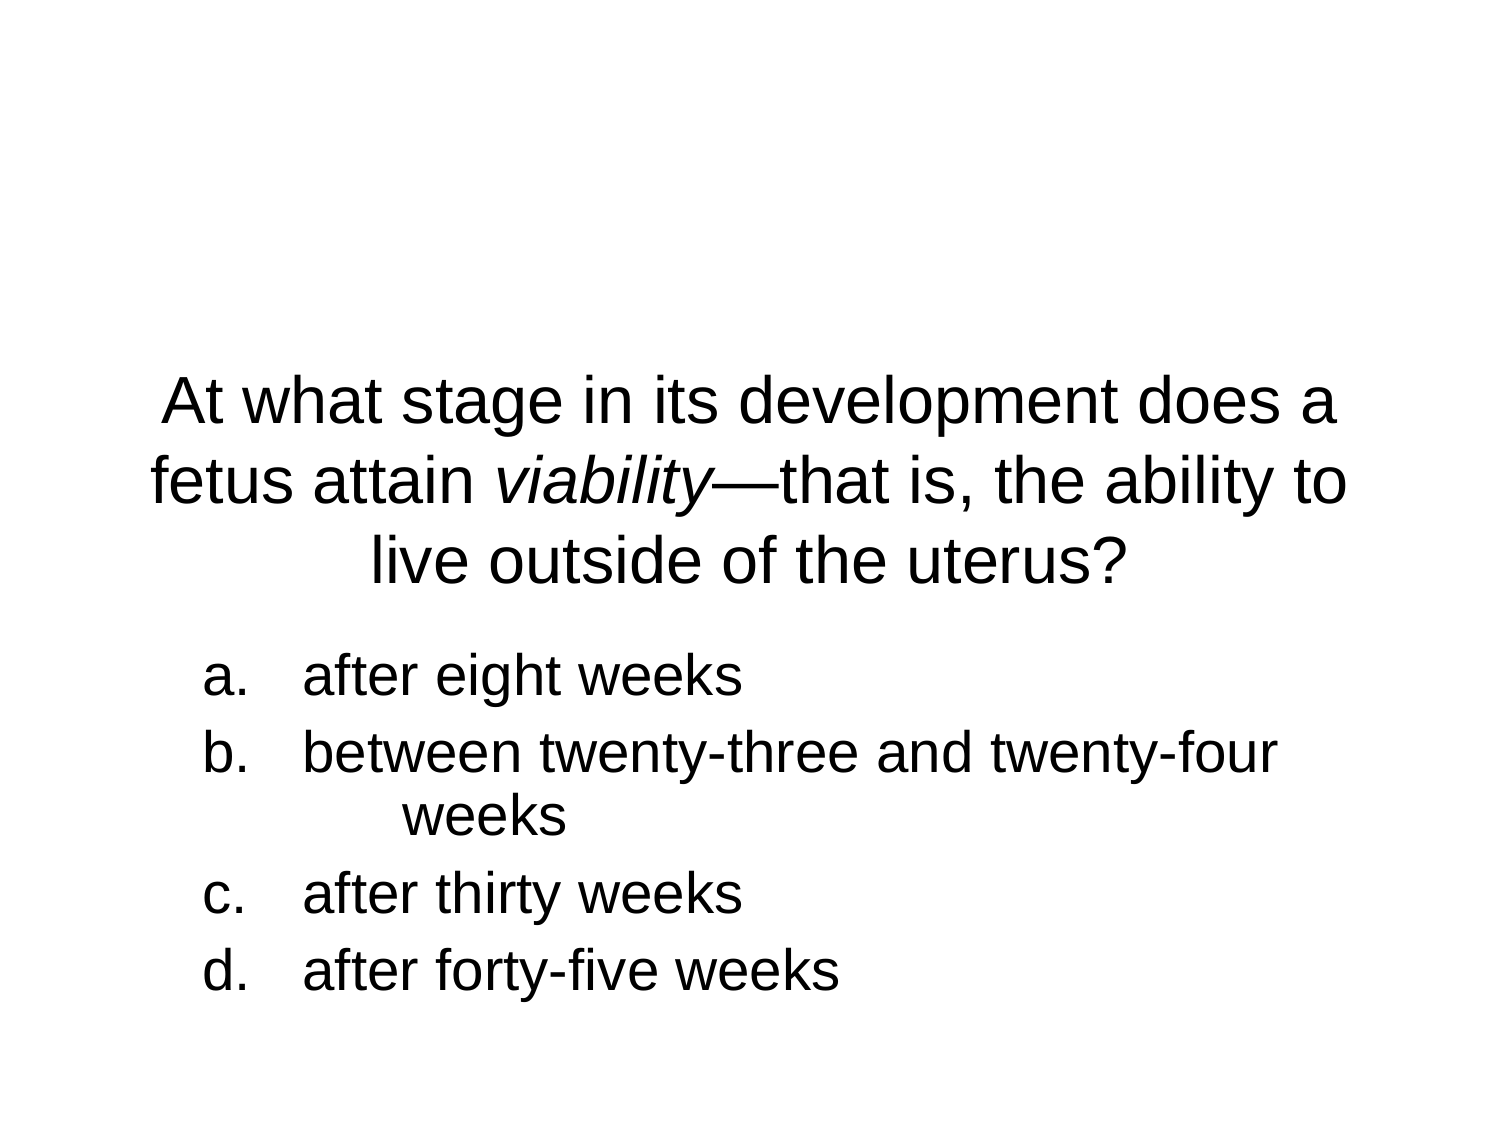

# At what stage in its development does a fetus attain viability—that is, the ability to live outside of the uterus?
after eight weeks
between twenty-three and twenty-four weeks
after thirty weeks
after forty-five weeks